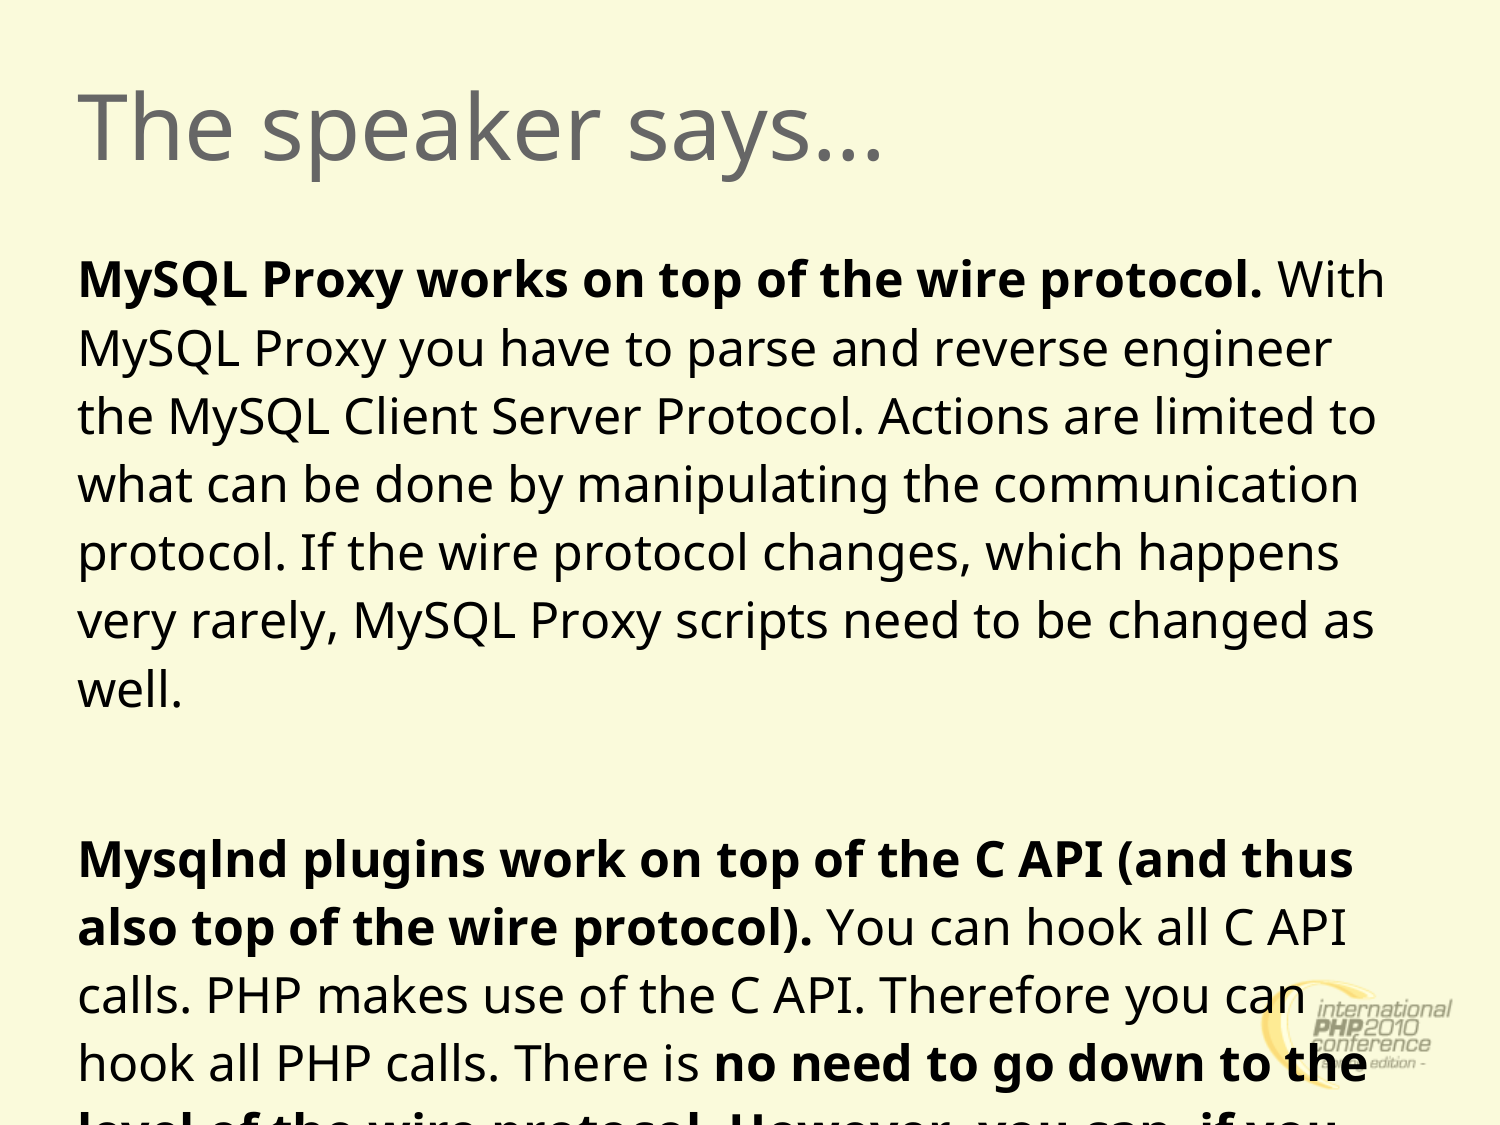

# The speaker says...
MySQL Proxy works on top of the wire protocol. With MySQL Proxy you have to parse and reverse engineer the MySQL Client Server Protocol. Actions are limited to what can be done by manipulating the communication protocol. If the wire protocol changes, which happens very rarely, MySQL Proxy scripts need to be changed as well.
Mysqlnd plugins work on top of the C API (and thus also top of the wire protocol). You can hook all C API calls. PHP makes use of the C API. Therefore you can hook all PHP calls. There is no need to go down to the level of the wire protocol. However, you can, if you want.